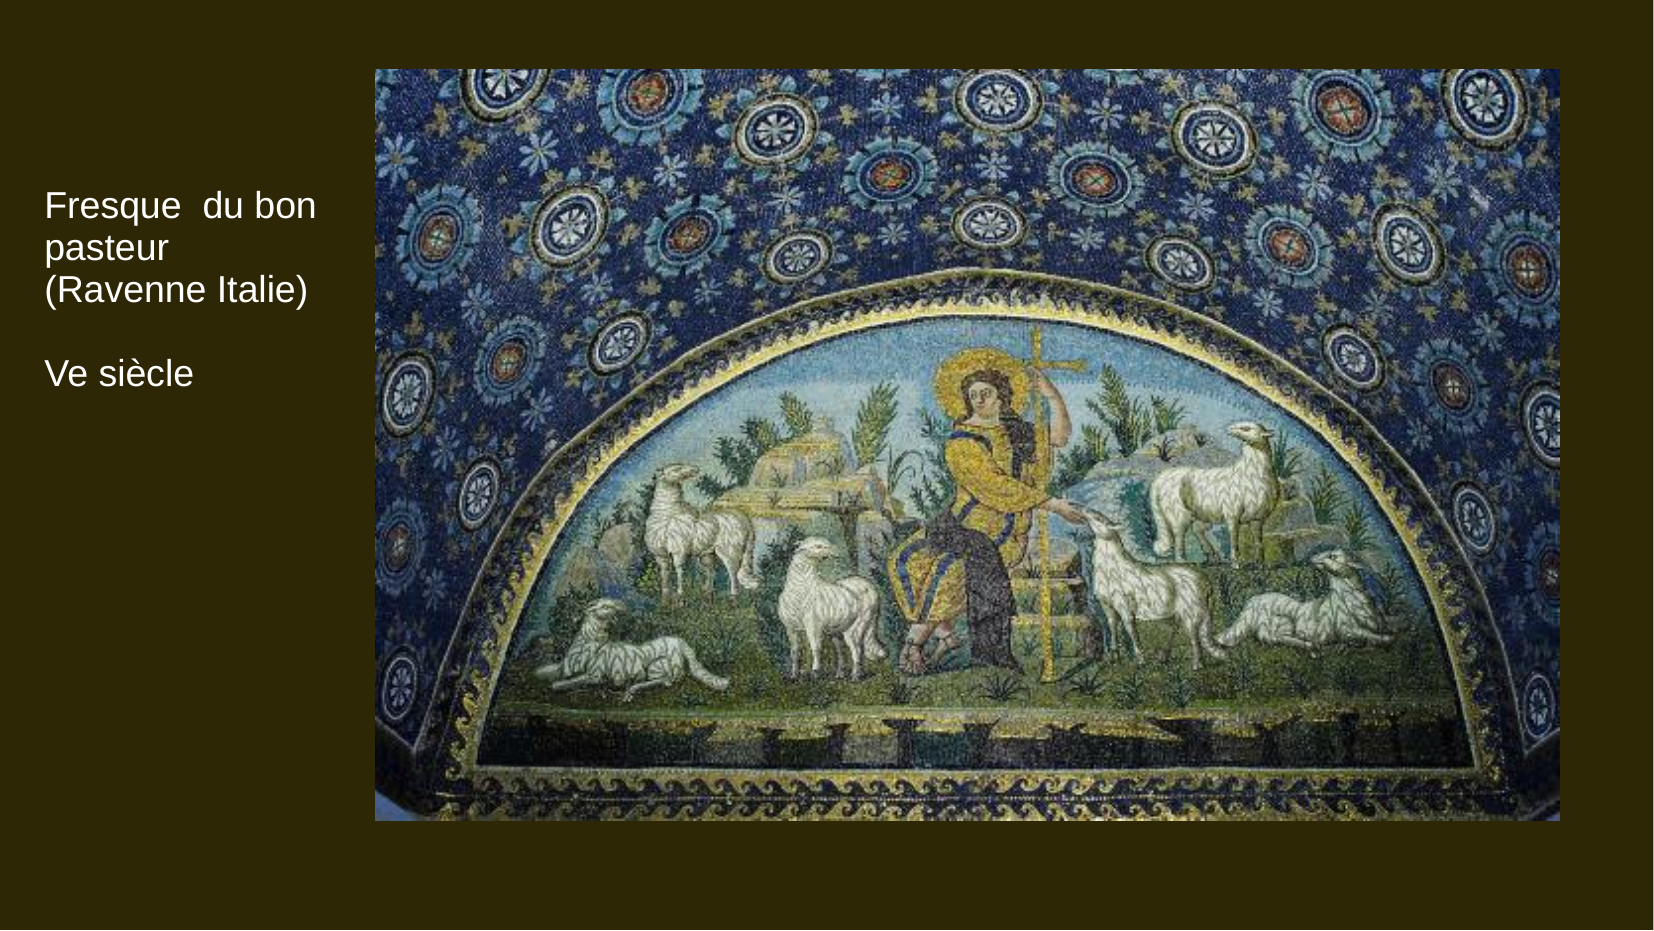

Fresque du bon pasteur (Ravenne Italie)
Ve siècle